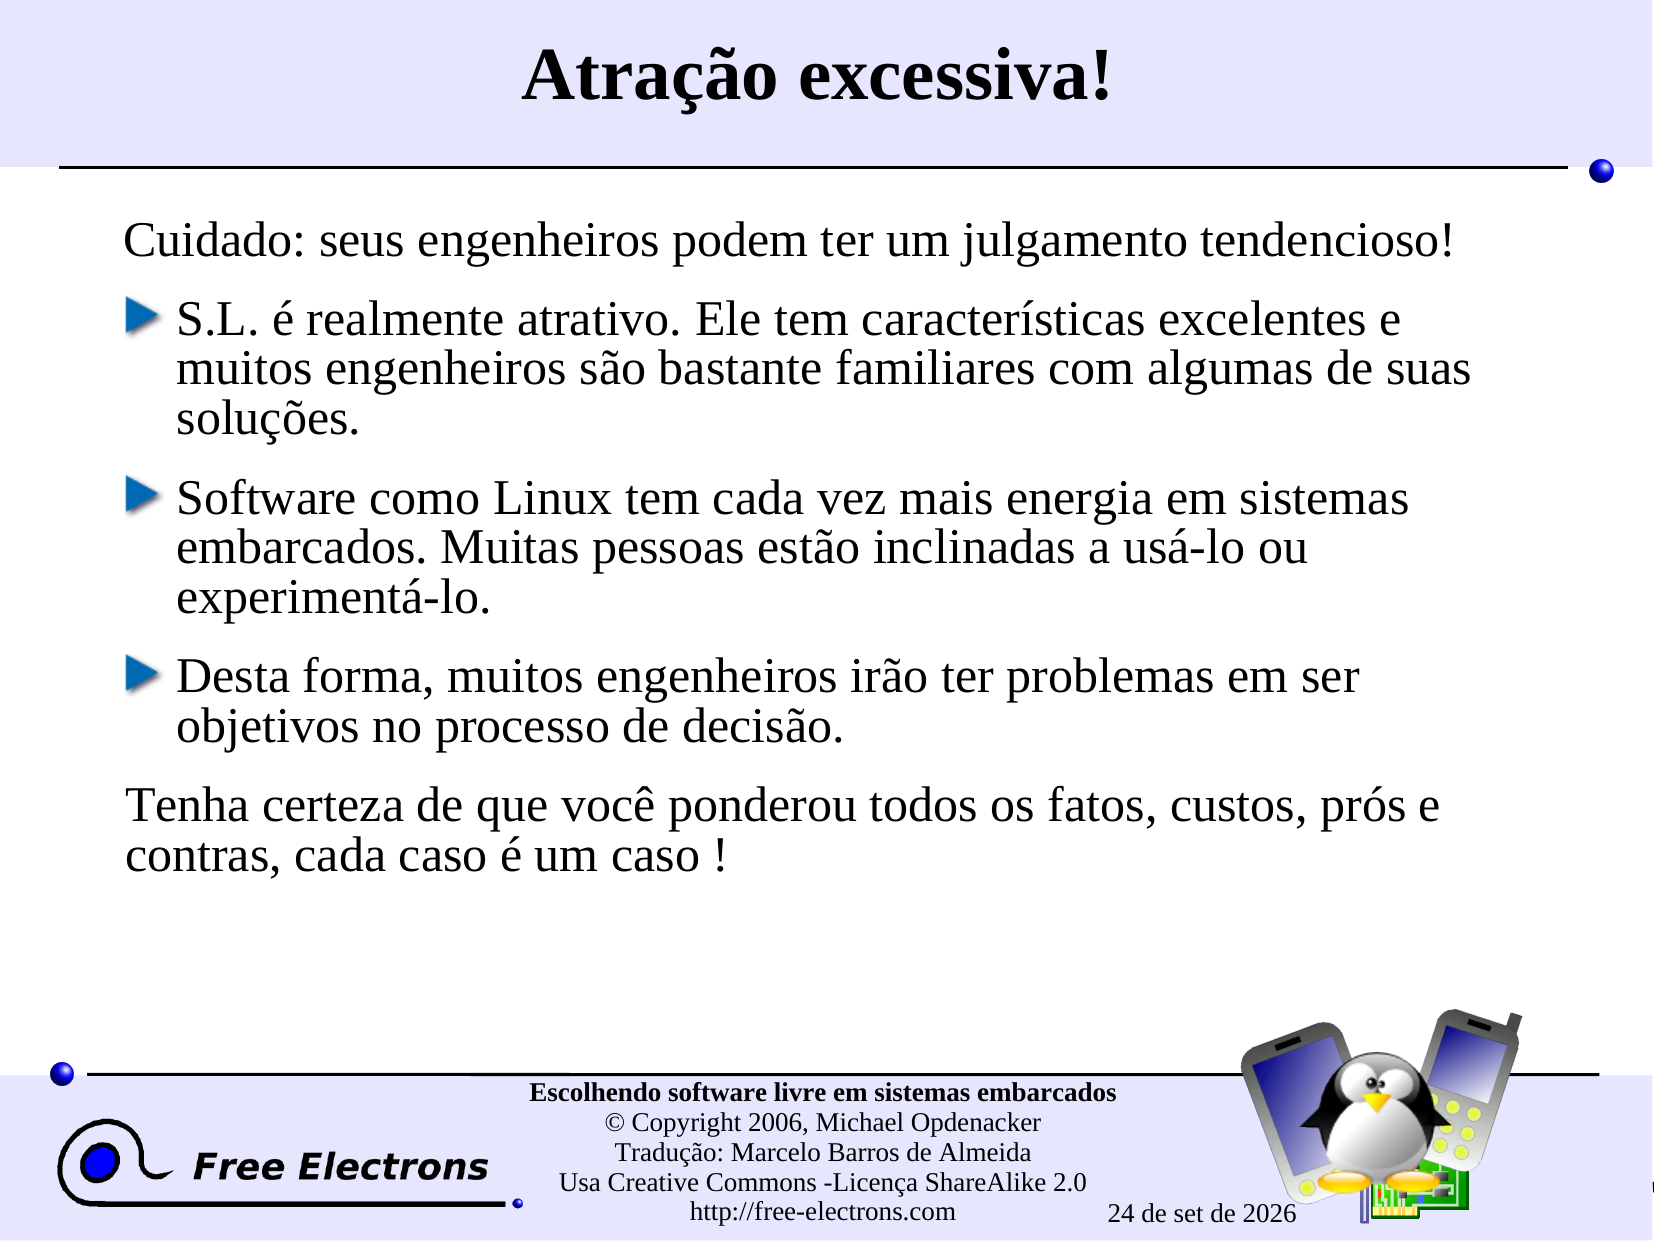

# Atração excessiva!
Cuidado: seus engenheiros podem ter um julgamento tendencioso!
S.L. é realmente atrativo. Ele tem características excelentes e muitos engenheiros são bastante familiares com algumas de suas soluções.
Software como Linux tem cada vez mais energia em sistemas embarcados. Muitas pessoas estão inclinadas a usá-lo ou experimentá-lo.
Desta forma, muitos engenheiros irão ter problemas em ser objetivos no processo de decisão.
Tenha certeza de que você ponderou todos os fatos, custos, prós e contras, cada caso é um caso !